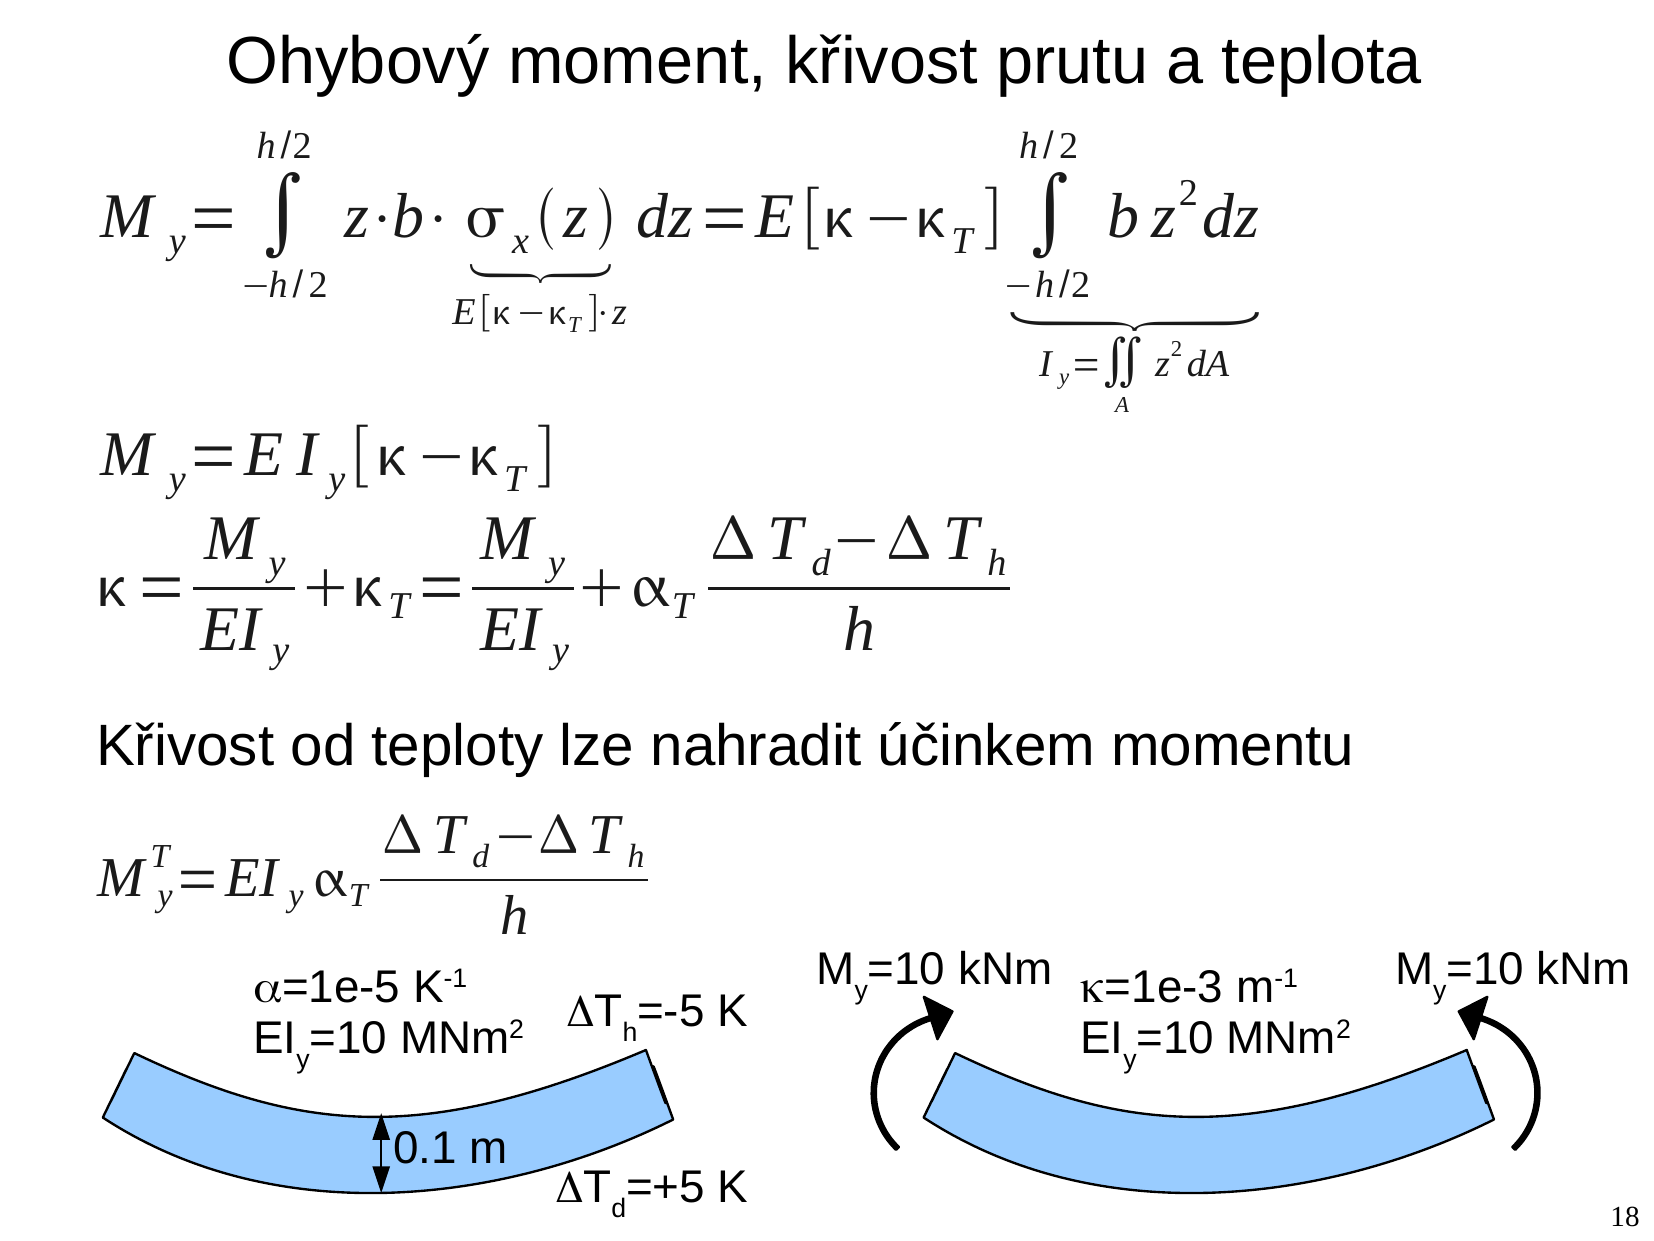

# Ohybový moment, křivost prutu a teplota
Křivost od teploty lze nahradit účinkem momentu
My=10 kNm
My=10 kNm
k=1e-3 m-1
EIy=10 MNm2
a=1e-5 K-1
EIy=10 MNm2
DTh=-5 K
0.1 m
DTd=+5 K
18